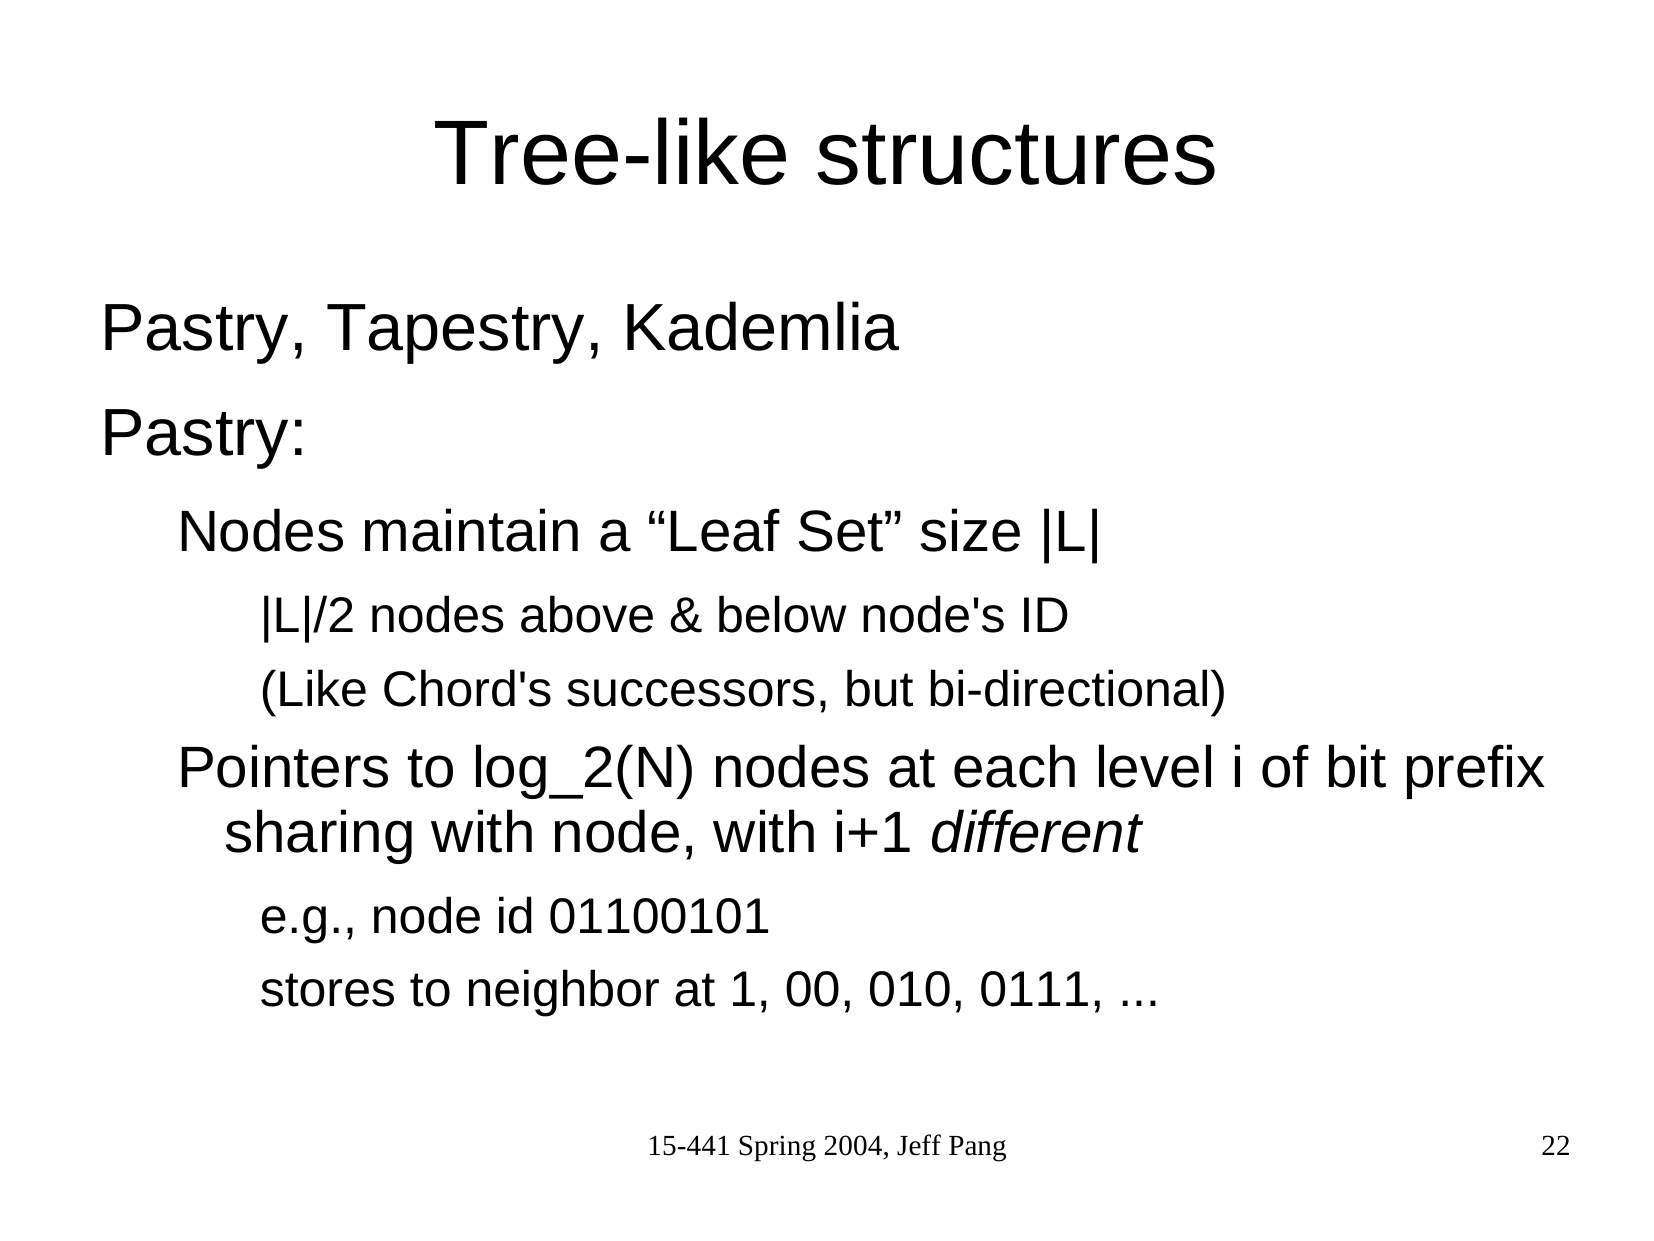

# Tree-like structures
Pastry, Tapestry, Kademlia
Pastry:
Nodes maintain a “Leaf Set” size |L|
|L|/2 nodes above & below node's ID
(Like Chord's successors, but bi-directional)
Pointers to log_2(N) nodes at each level i of bit prefix sharing with node, with i+1 different
e.g., node id 01100101
stores to neighbor at 1, 00, 010, 0111, ...
15-441 Spring 2004, Jeff Pang
22